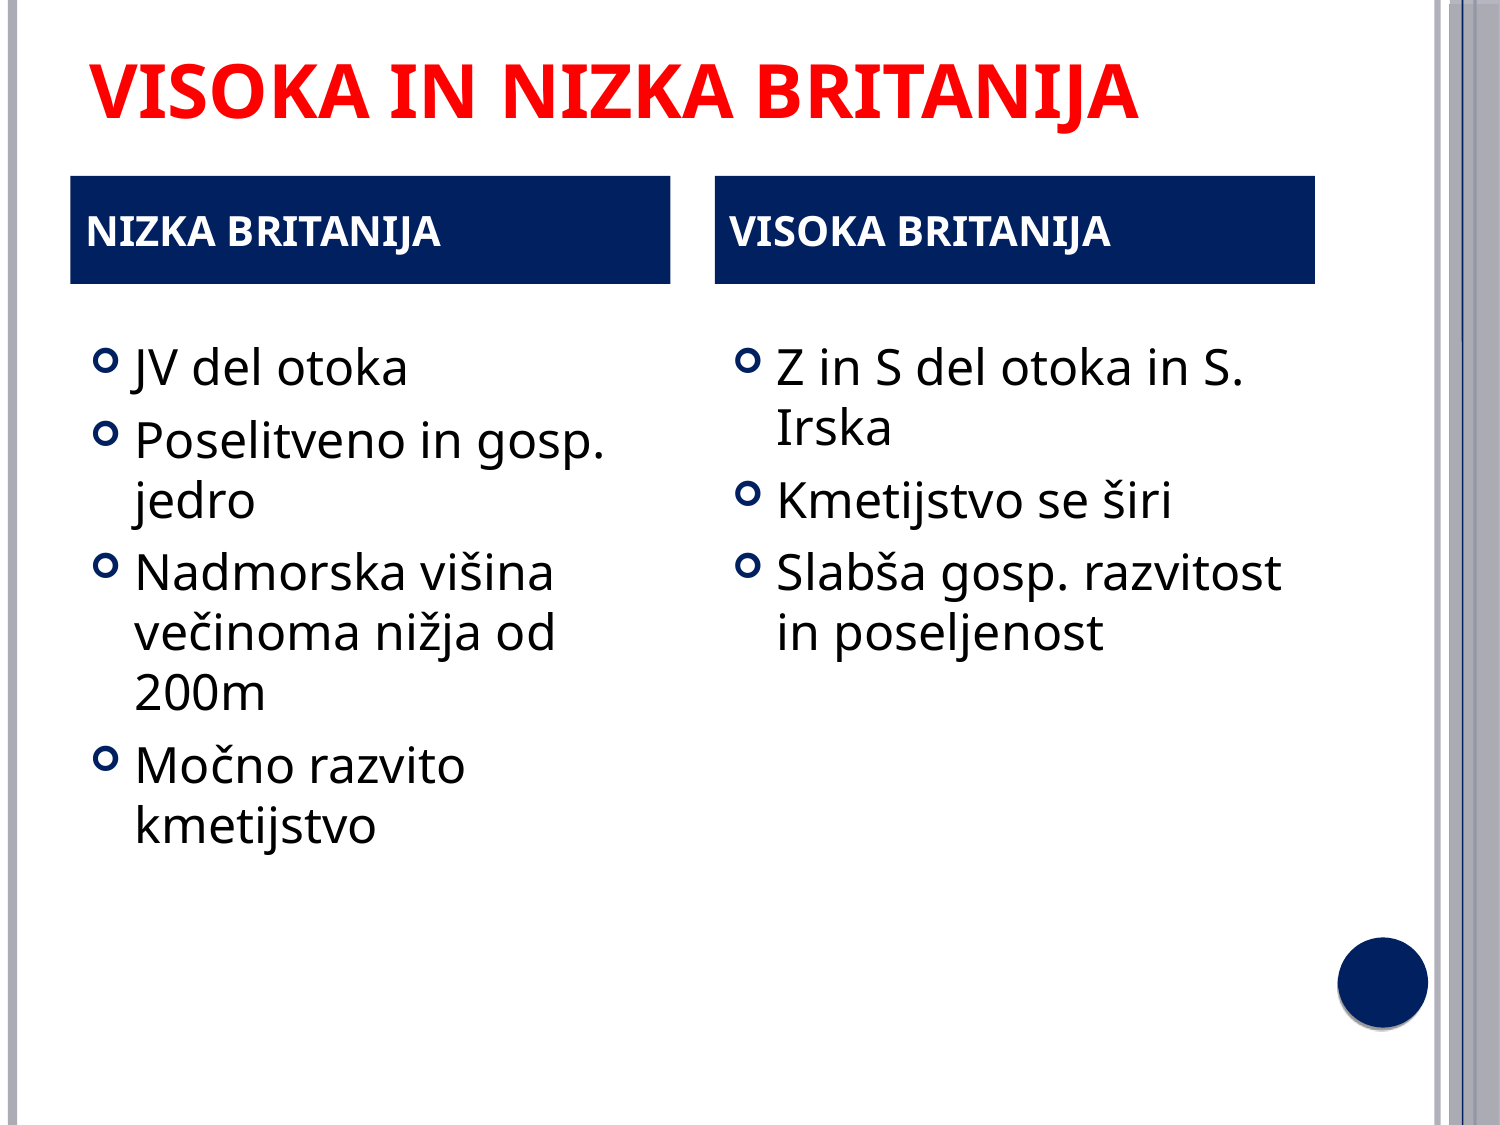

# visoka in nizka britanija
NIZKA BRITANIJA
VISOKA BRITANIJA
JV del otoka
Poselitveno in gosp. jedro
Nadmorska višina večinoma nižja od 200m
Močno razvito kmetijstvo
Z in S del otoka in S. Irska
Kmetijstvo se širi
Slabša gosp. razvitost in poseljenost